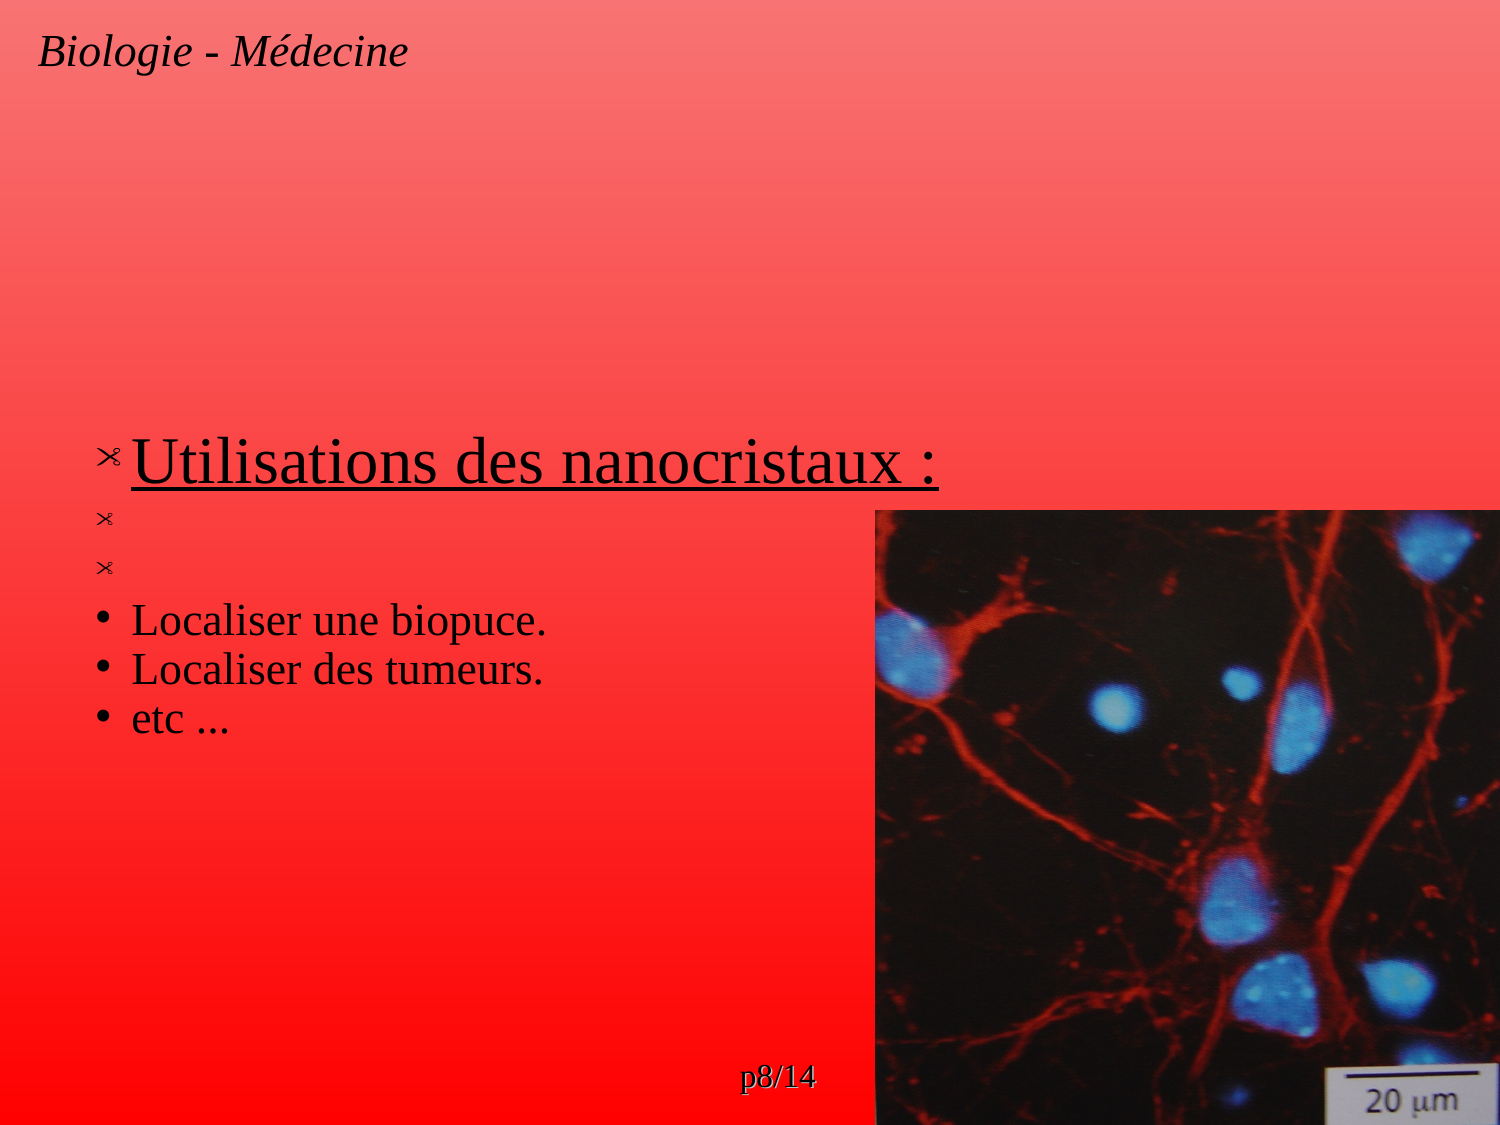

Biologie - Médecine
Utilisations des nanocristaux :
Localiser une biopuce.
Localiser des tumeurs.
etc ...
p8/14